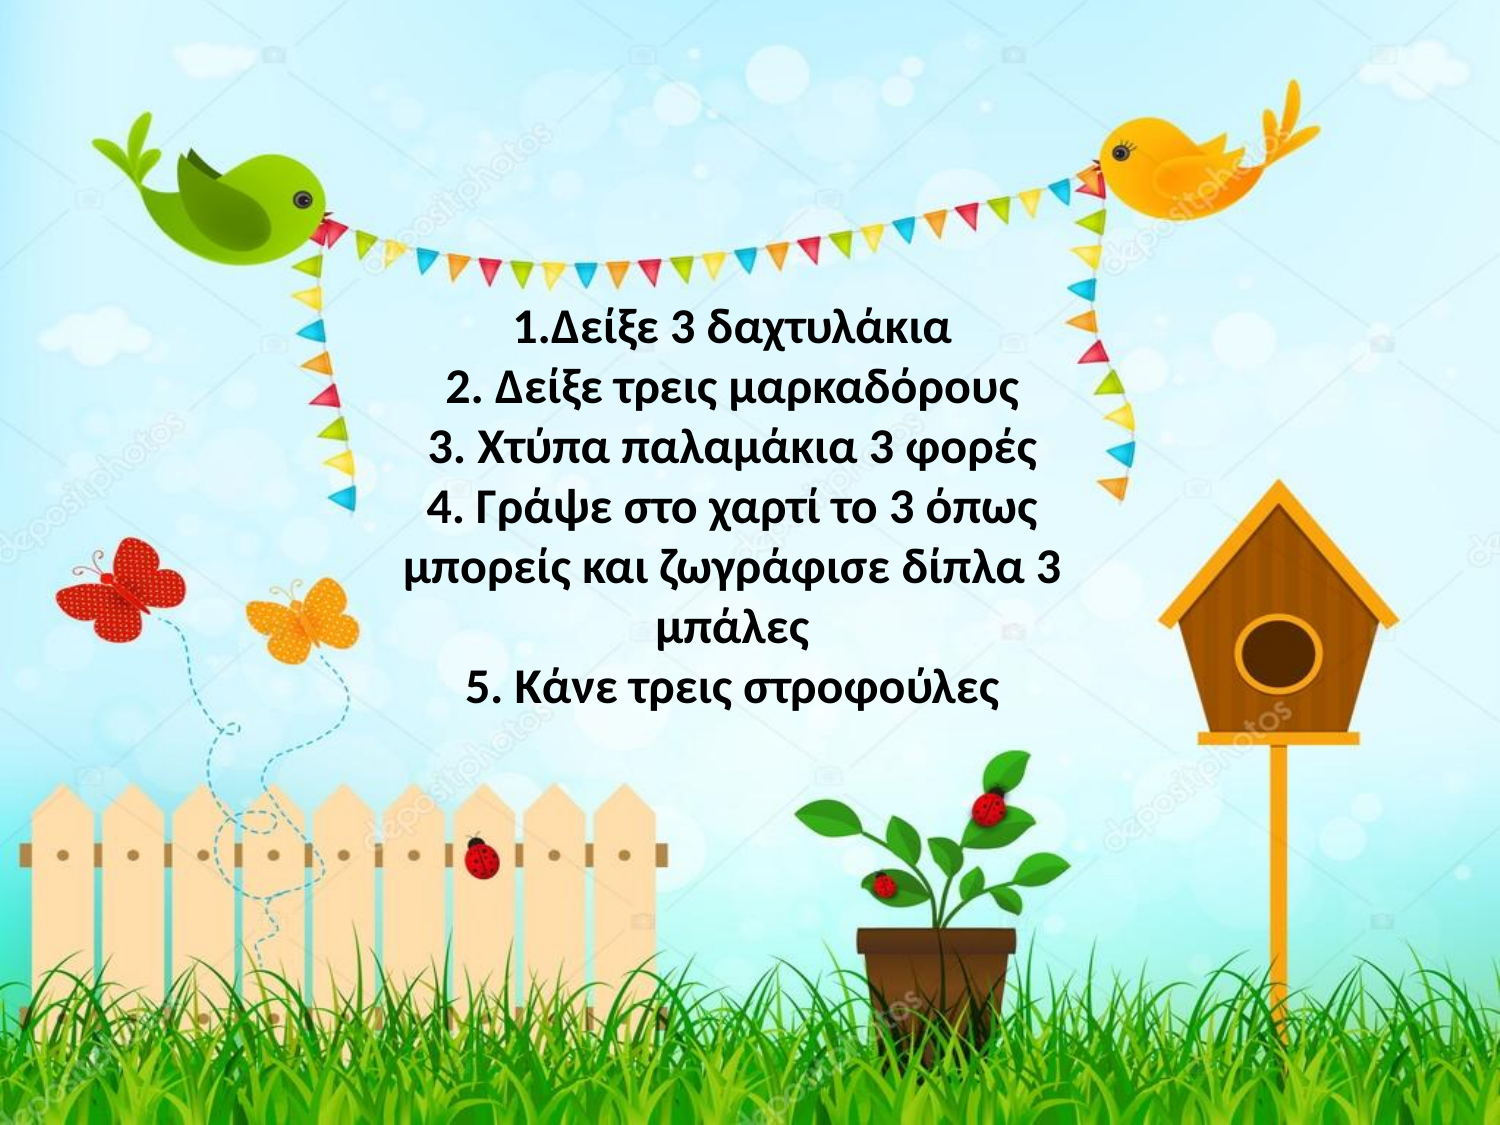

1.Δείξε 3 δαχτυλάκια
2. Δείξε τρεις μαρκαδόρους
3. Χτύπα παλαμάκια 3 φορές
4. Γράψε στο χαρτί το 3 όπως μπορείς και ζωγράφισε δίπλα 3 μπάλες
5. Κάνε τρεις στροφούλες